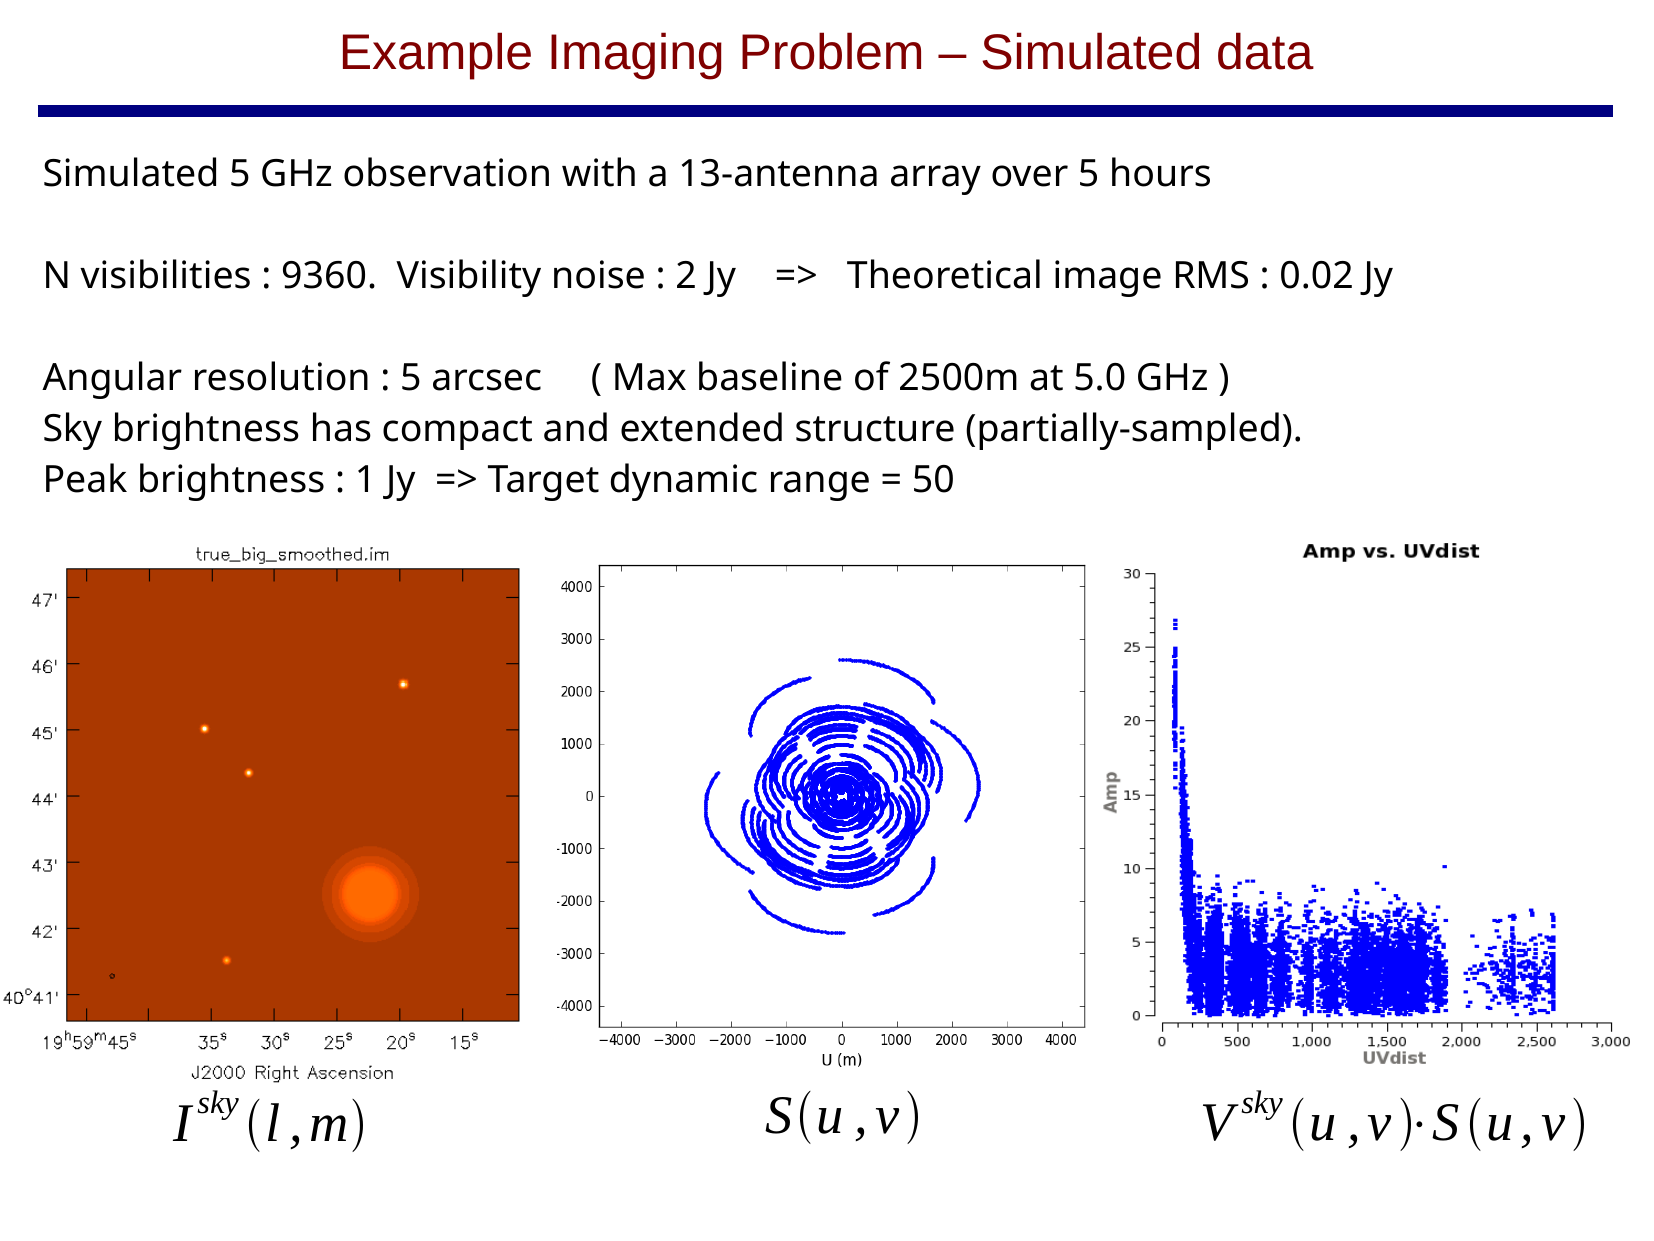

# Example Imaging Problem – Simulated data
Simulated 5 GHz observation with a 13-antenna array over 5 hours
N visibilities : 9360. Visibility noise : 2 Jy => Theoretical image RMS : 0.02 Jy
Angular resolution : 5 arcsec ( Max baseline of 2500m at 5.0 GHz )
Sky brightness has compact and extended structure (partially-sampled).
Peak brightness : 1 Jy => Target dynamic range = 50